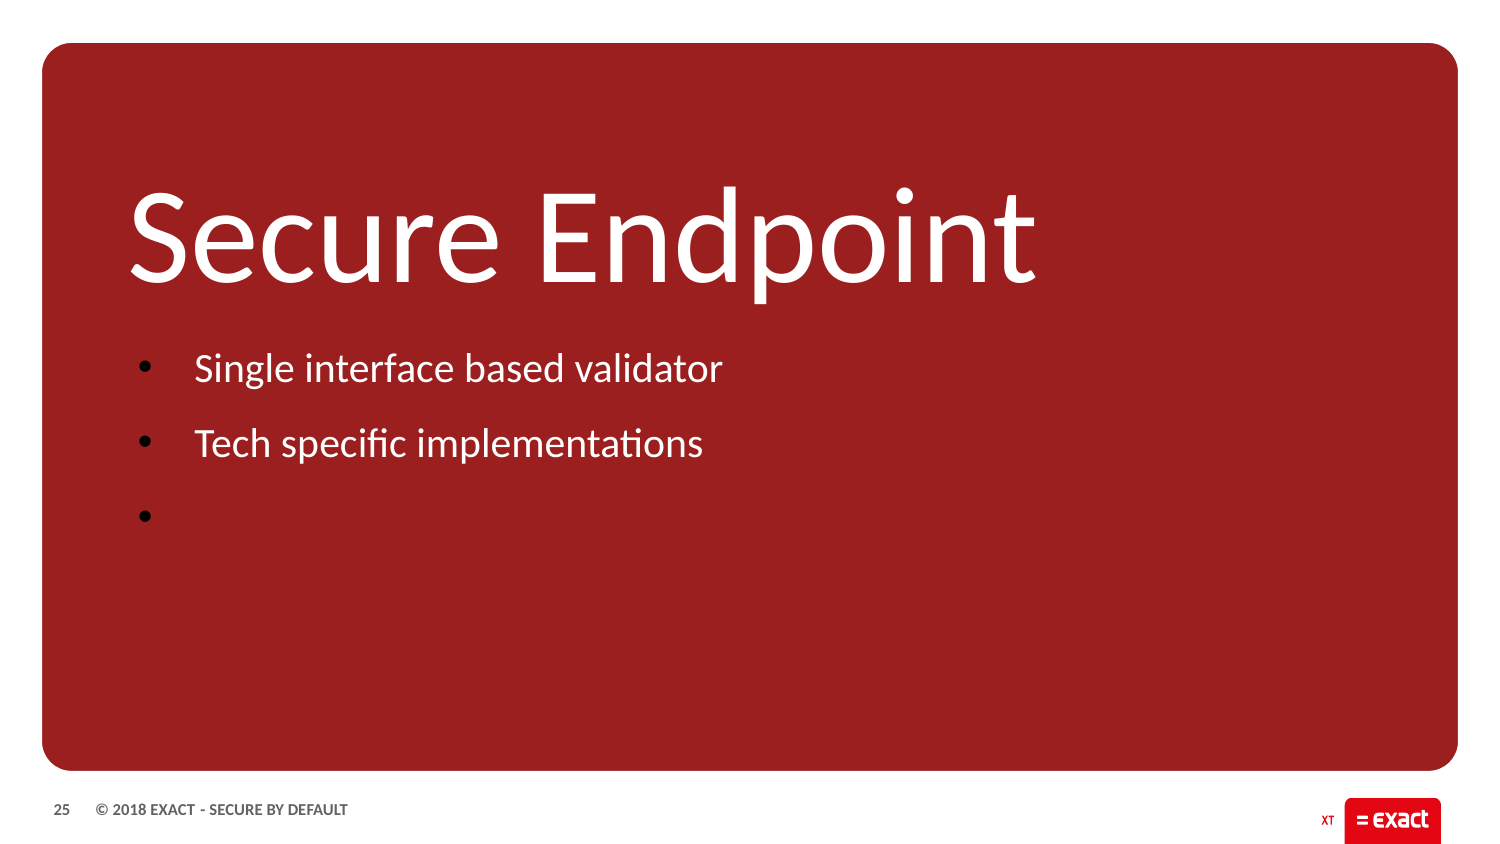

# Secure Endpoint
Single interface based validator
Tech specific implementations
- Secure by default